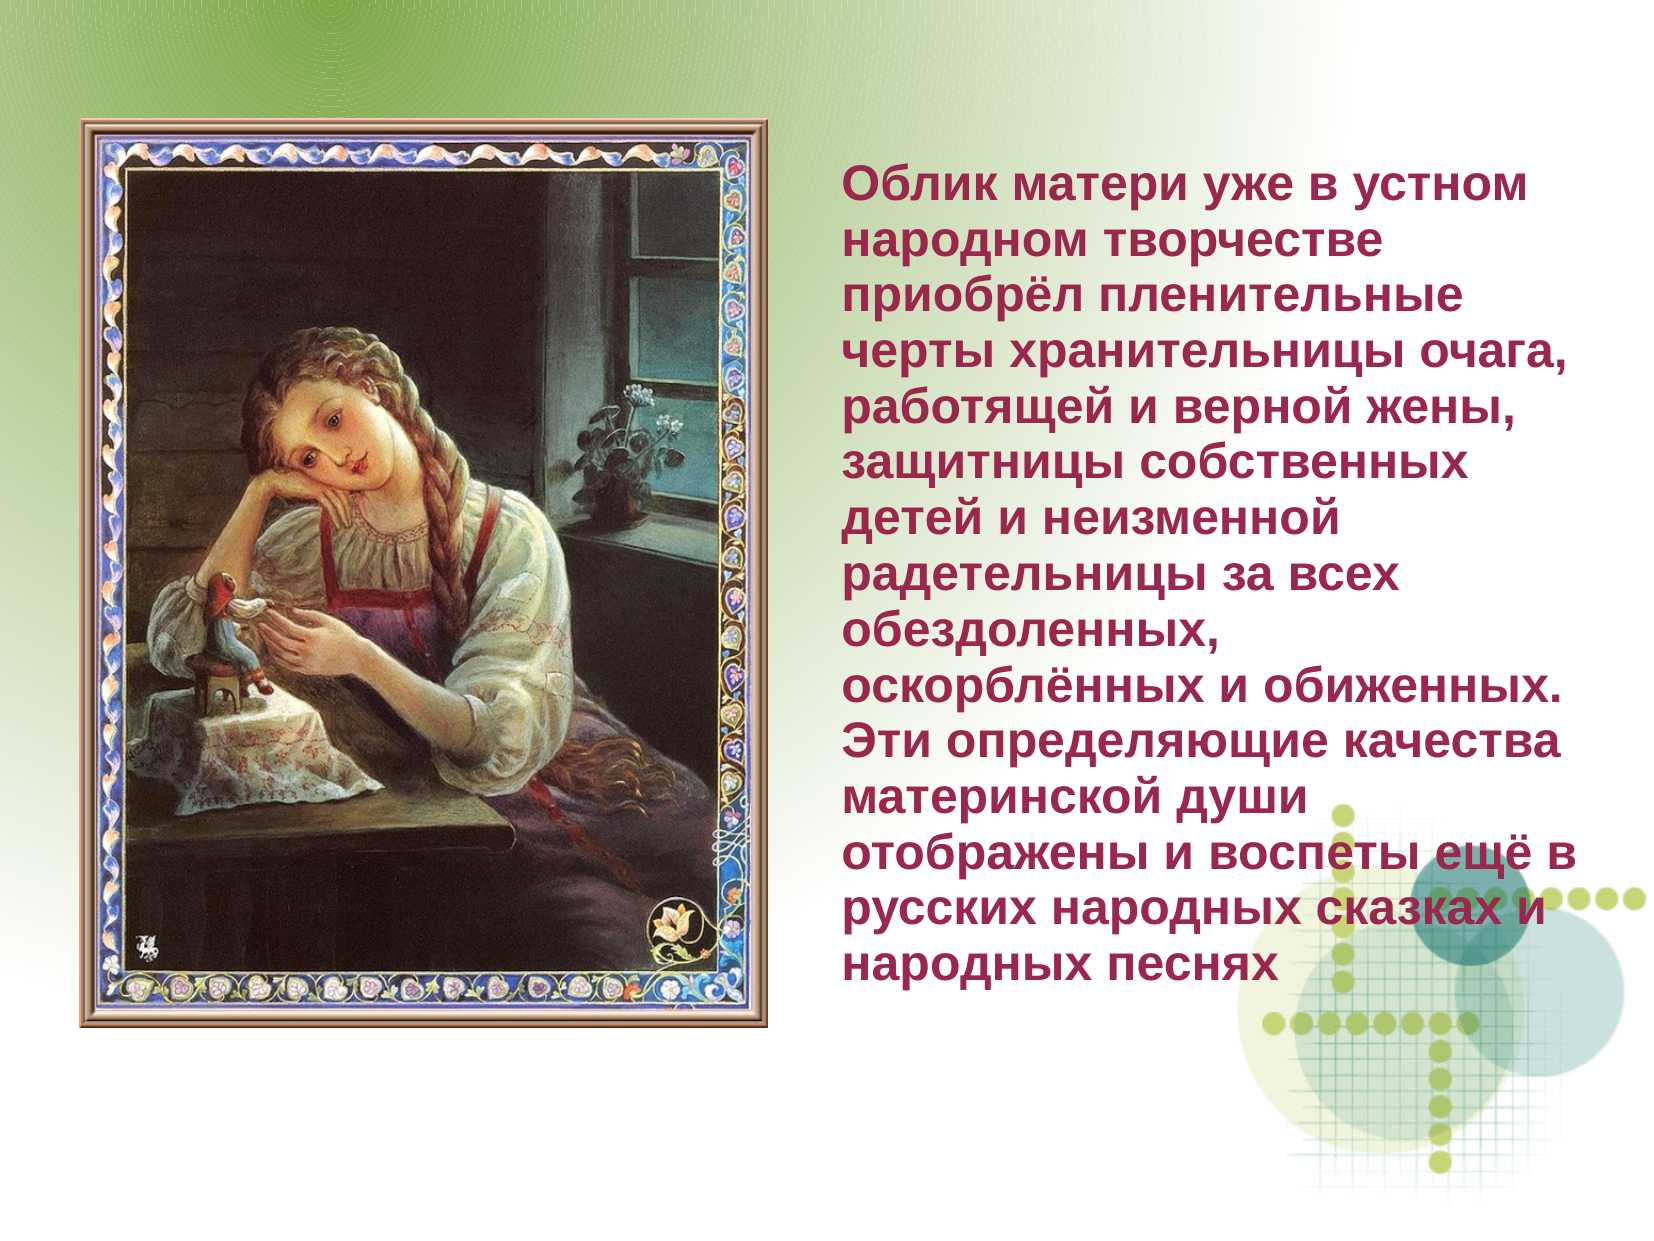

Облик матери уже в устном народном творчестве приобрёл пленительные черты хранительницы очага, работящей и верной жены, защитницы собственных детей и неизменной радетельницы за всех обездоленных, оскорблённых и обиженных. Эти определяющие качества материнской души отображены и воспеты ещё в русских народных сказках и народных песнях